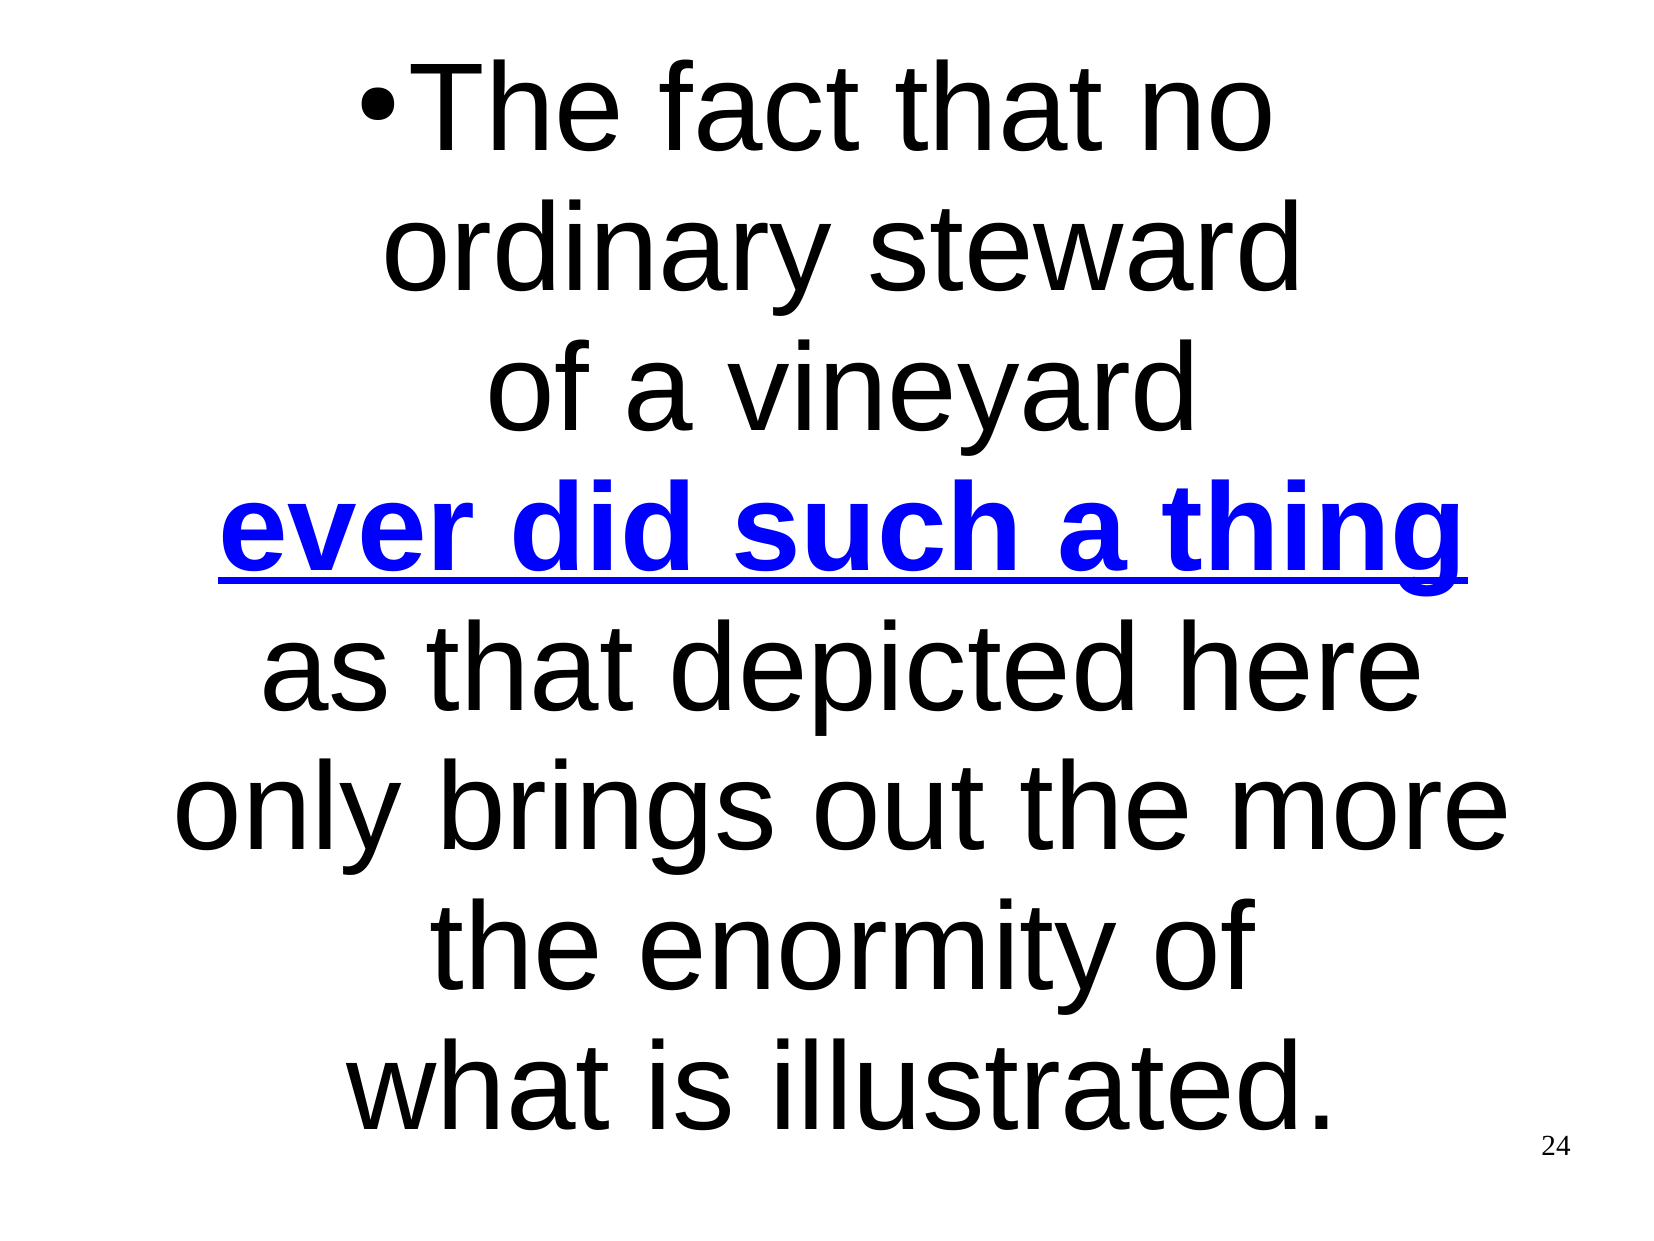

# The fact that no ordinary steward of a vineyard ever did such a thing as that depicted here only brings out the more the enormity of what is illustrated.
24